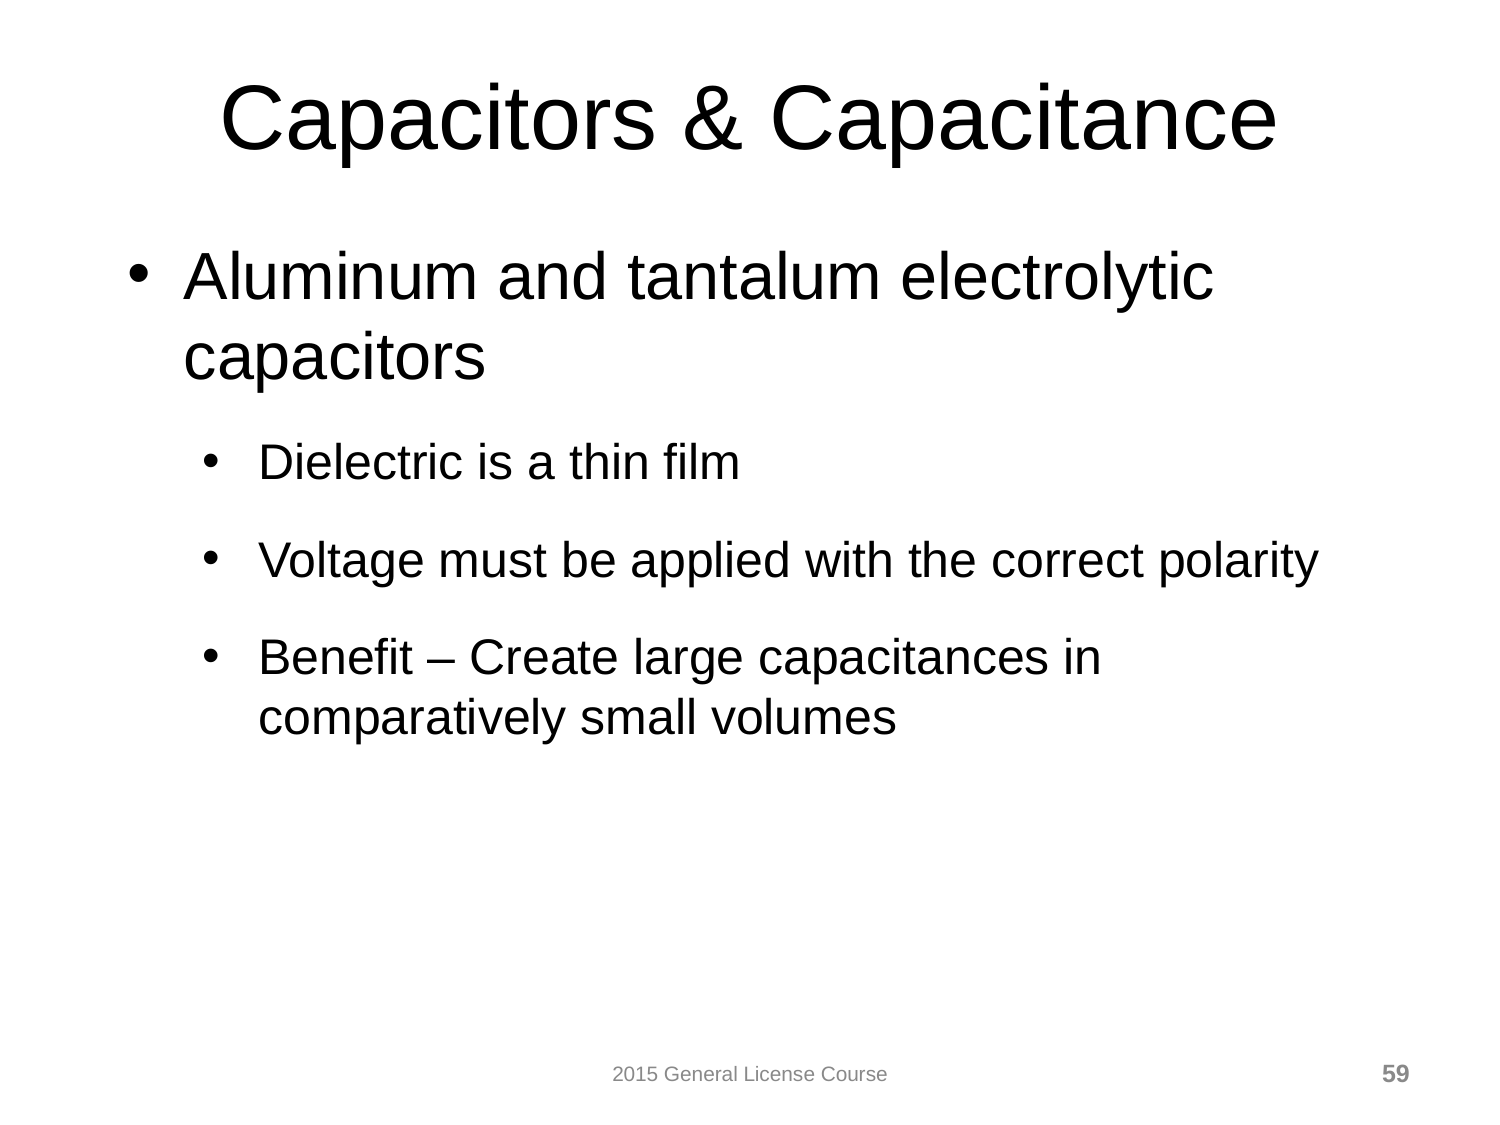

Capacitors & Capacitance
Aluminum and tantalum electrolytic capacitors
Dielectric is a thin film
Voltage must be applied with the correct polarity
Benefit – Create large capacitances in comparatively small volumes
2015 General License Course